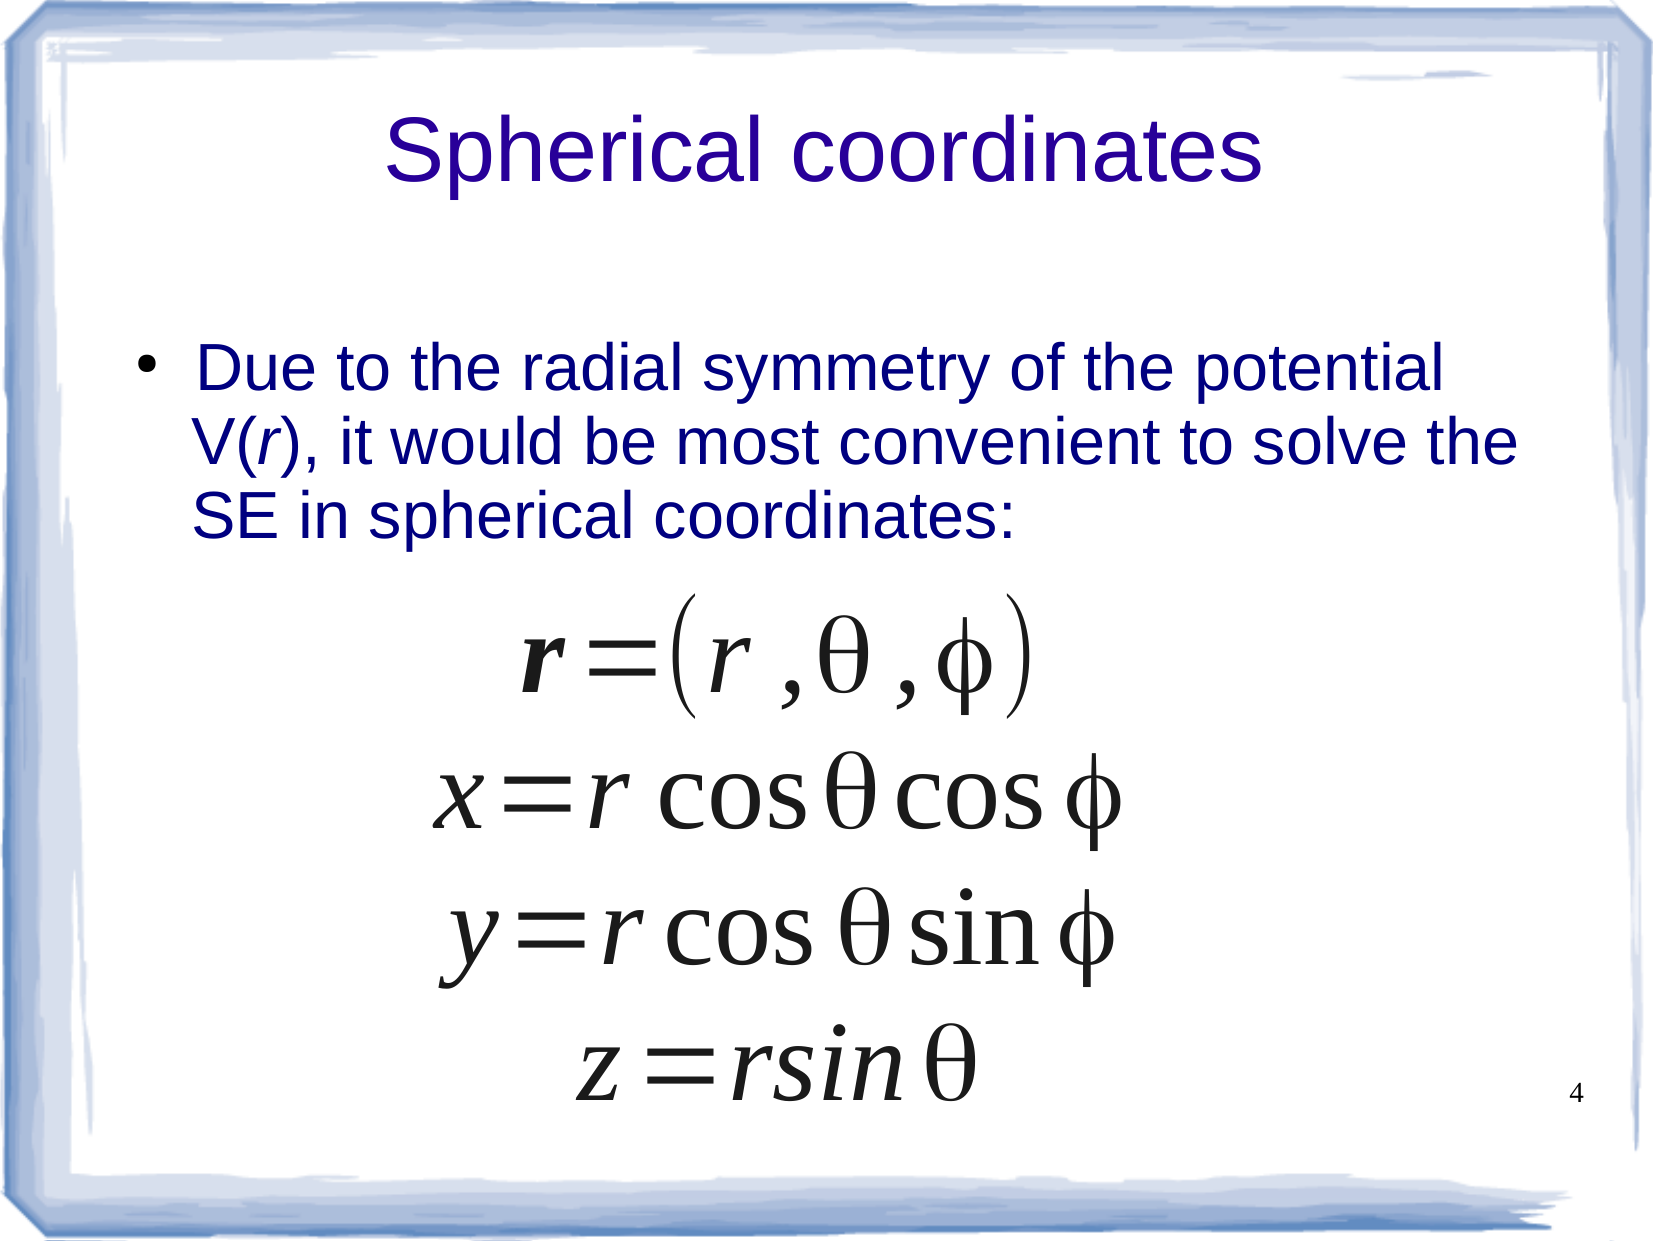

# Spherical coordinates
 Due to the radial symmetry of the potential V(r), it would be most convenient to solve the SE in spherical coordinates:
4